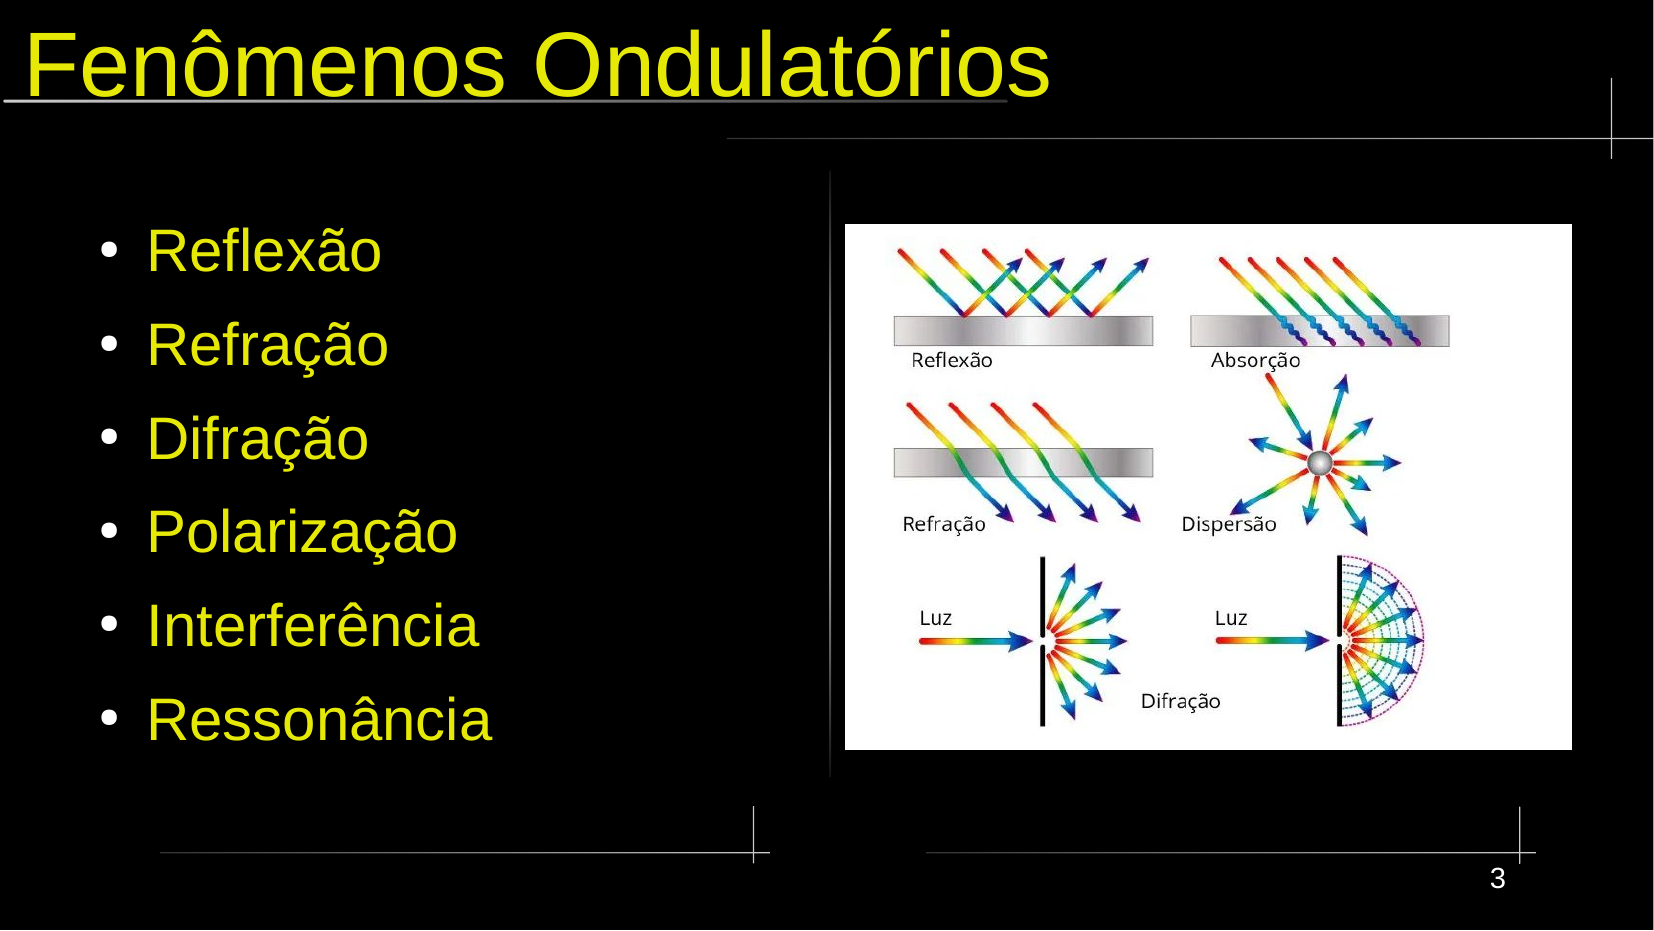

# Fenômenos Ondulatórios
Reflexão
Refração
Difração
Polarização
Interferência
Ressonância
3